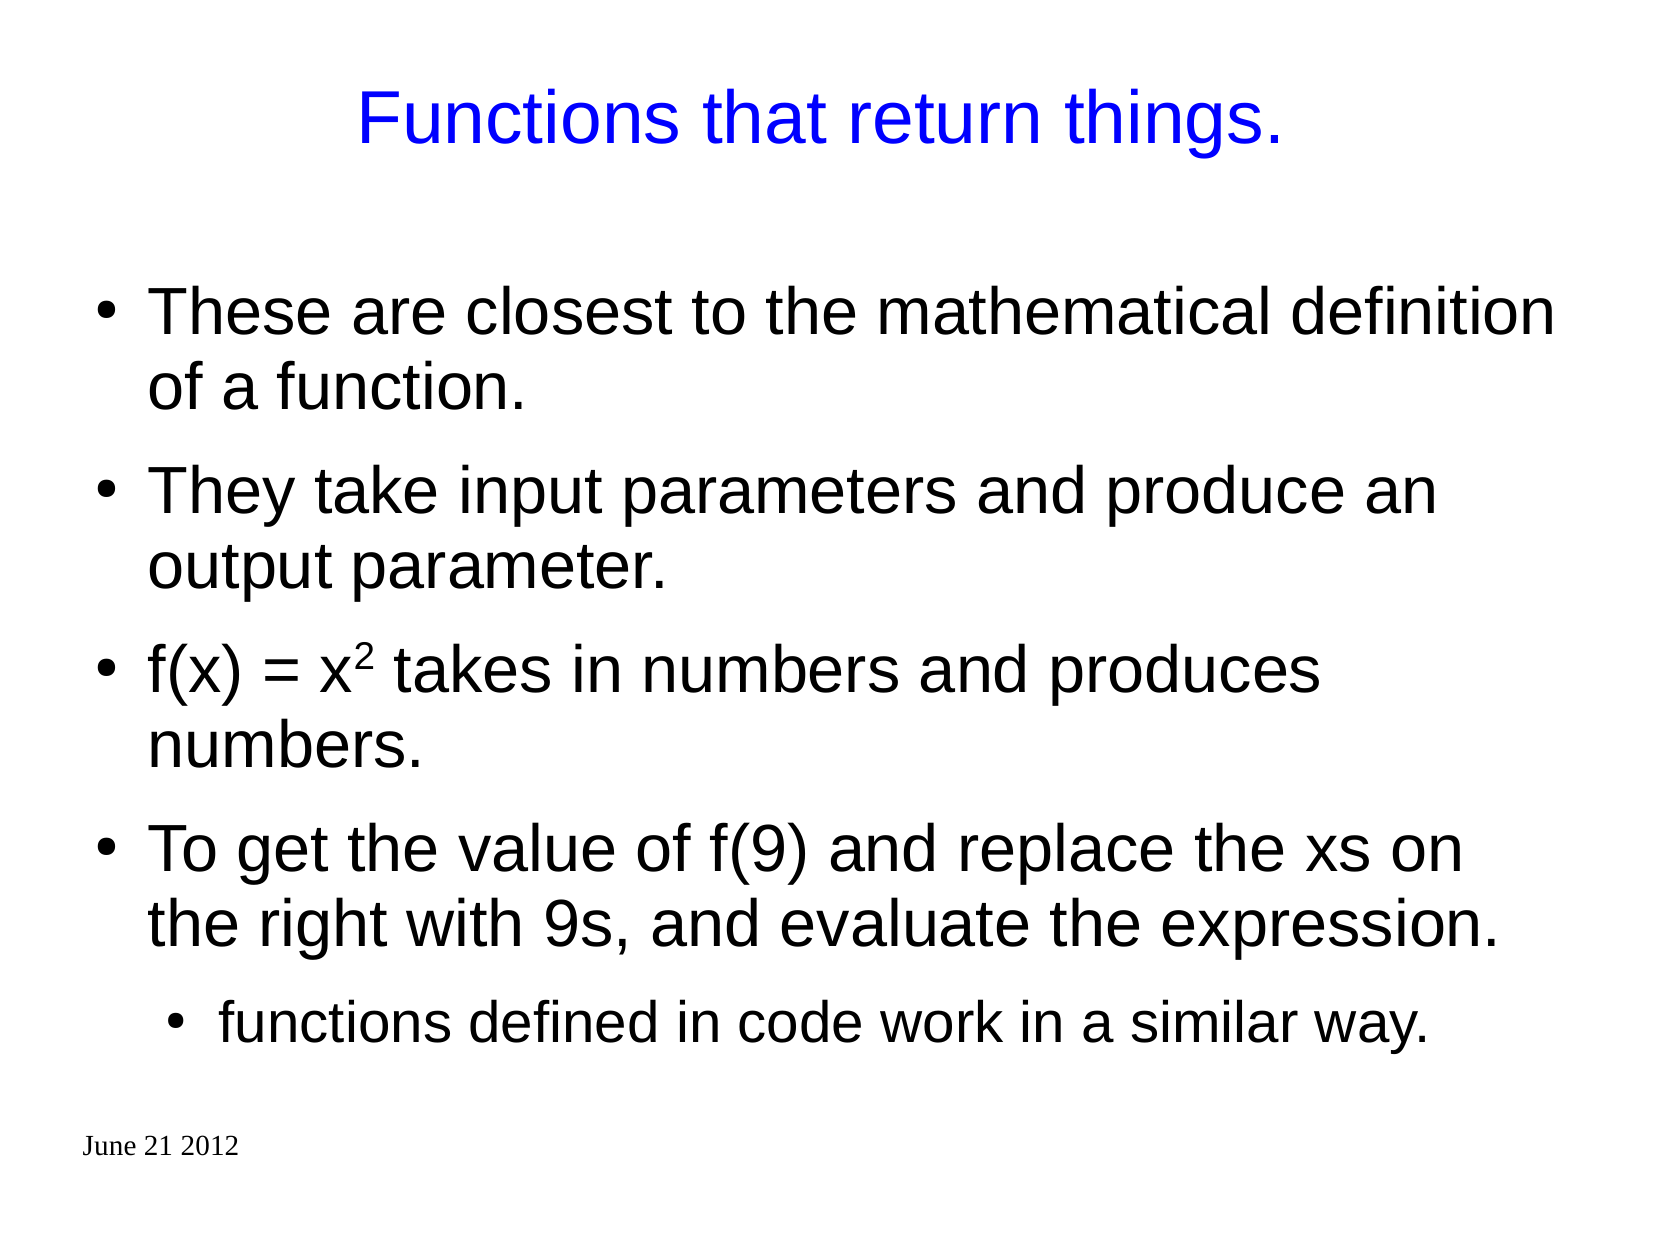

# Functions that return things.
These are closest to the mathematical definition of a function.
They take input parameters and produce an output parameter.
f(x) = x2 takes in numbers and produces numbers.
To get the value of f(9) and replace the xs on the right with 9s, and evaluate the expression.
functions defined in code work in a similar way.
June 21 2012